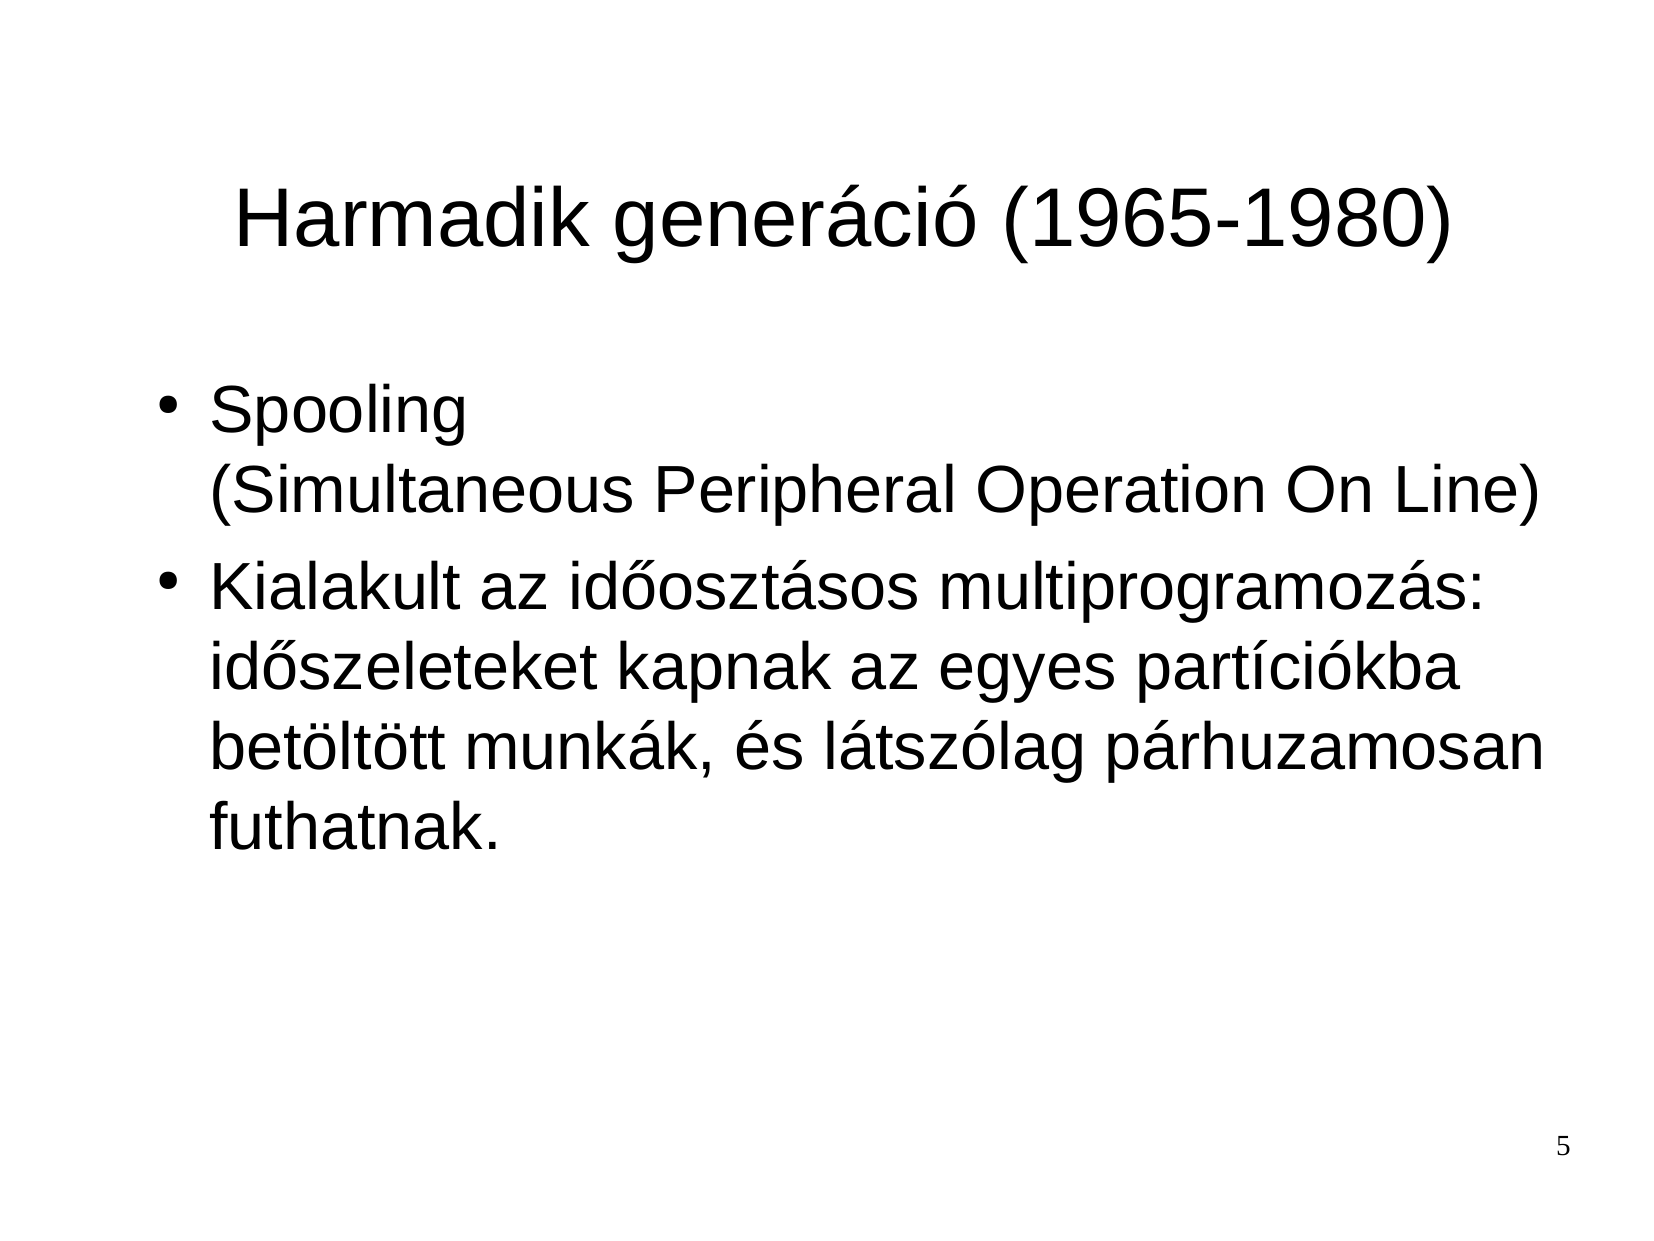

# Harmadik generáció (1965-1980)
Spooling
(Simultaneous Peripheral Operation On Line)
Kialakult az időosztásos multiprogramozás: időszeleteket kapnak az egyes partíciókba betöltött munkák, és látszólag párhuzamosan futhatnak.
5